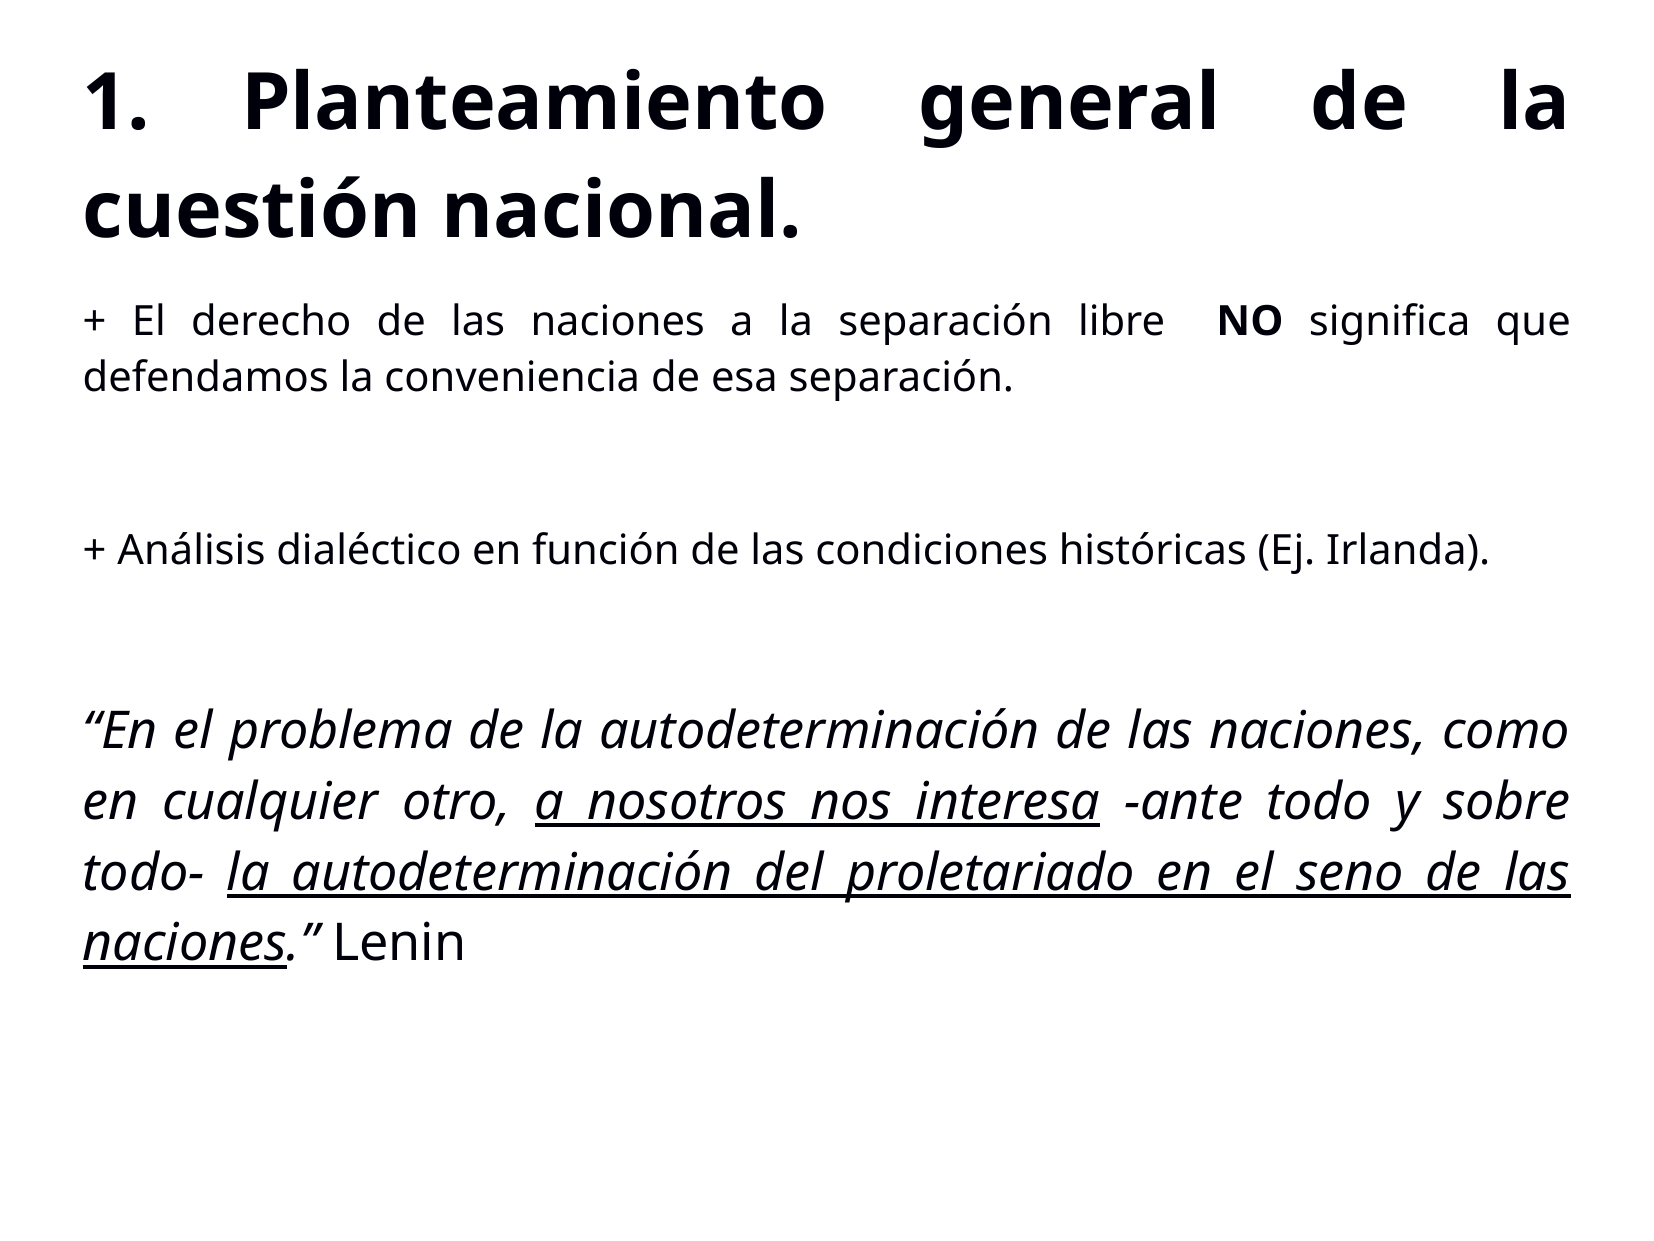

# 1. Planteamiento general de la cuestión nacional.
+ El derecho de las naciones a la separación libre NO significa que defendamos la conveniencia de esa separación.
+ Análisis dialéctico en función de las condiciones históricas (Ej. Irlanda).
“En el problema de la autodeterminación de las naciones, como en cualquier otro, a nosotros nos interesa -ante todo y sobre todo- la autodeterminación del proletariado en el seno de las naciones.” Lenin